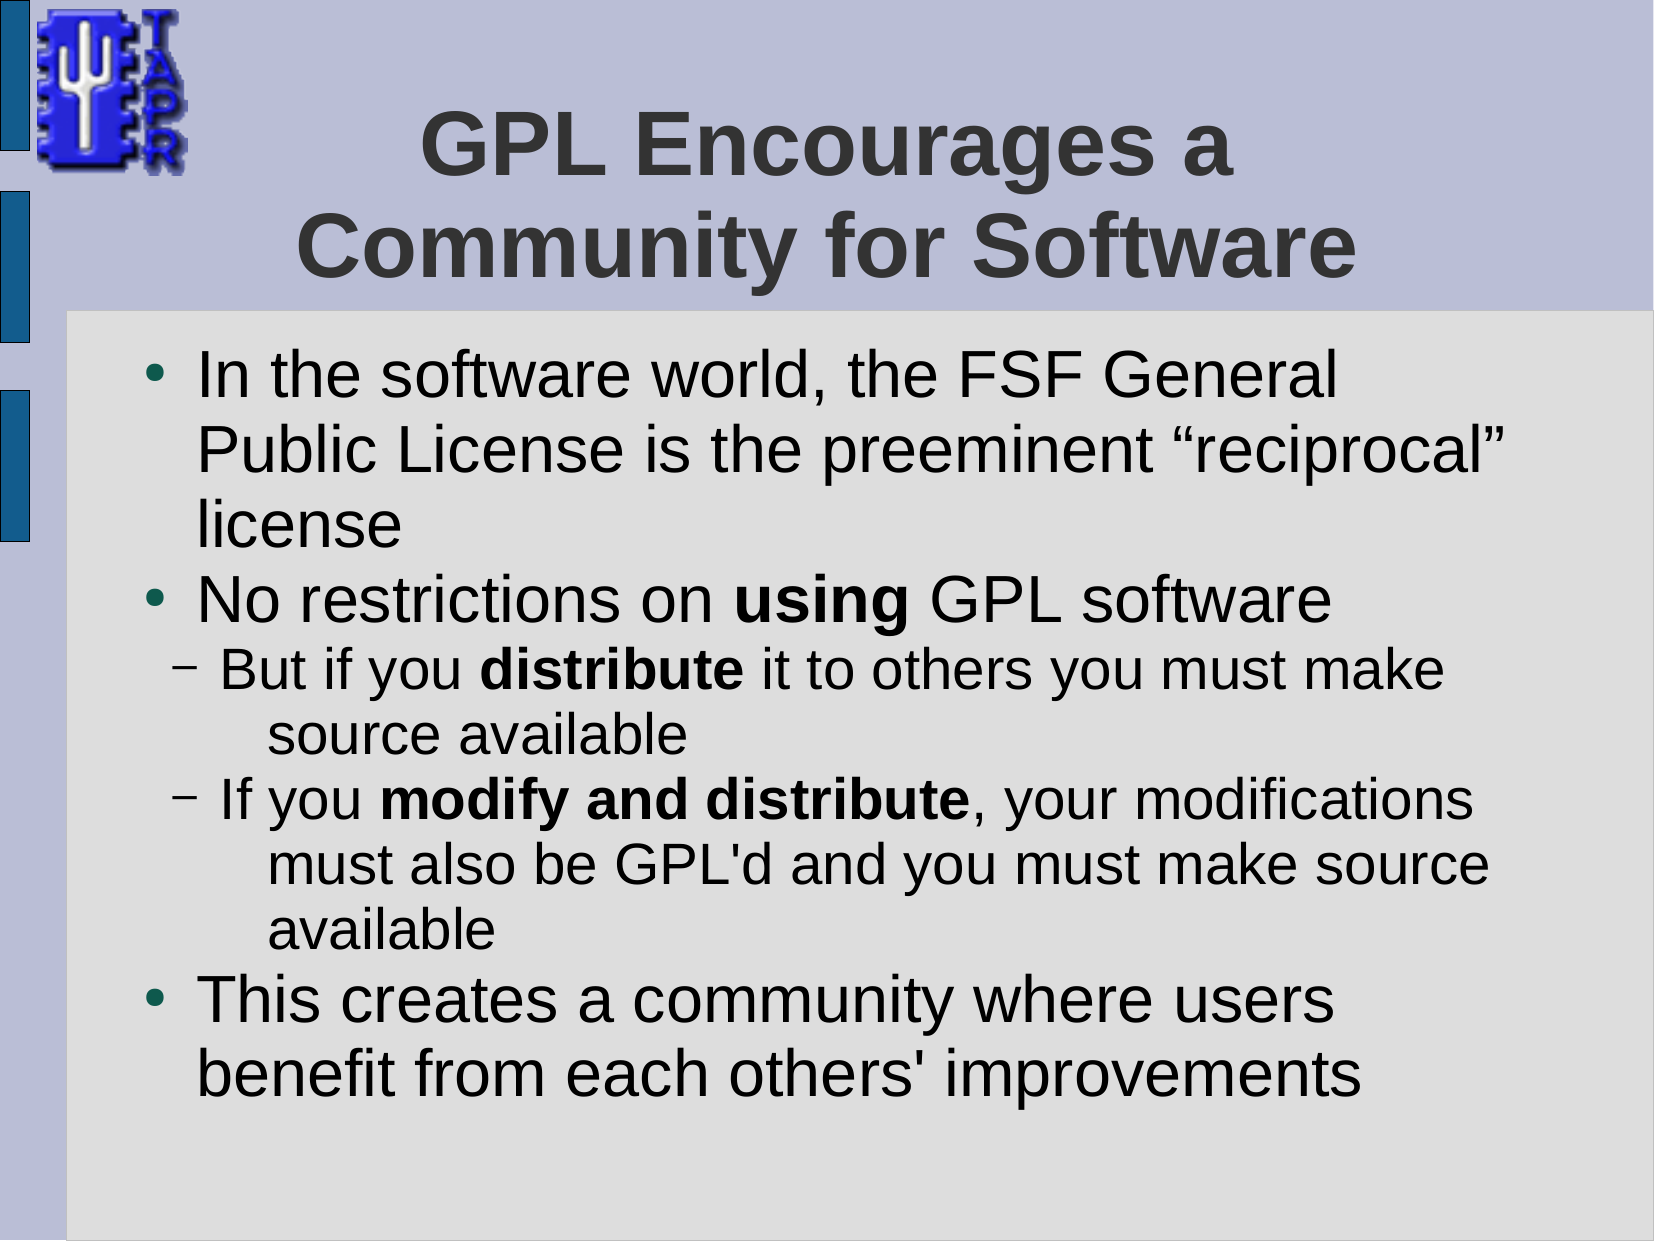

# GPL Encourages a Community for Software
In the software world, the FSF General Public License is the preeminent “reciprocal” license
No restrictions on using GPL software
But if you distribute it to others you must make source available
If you modify and distribute, your modifications must also be GPL'd and you must make source available
This creates a community where users benefit from each others' improvements